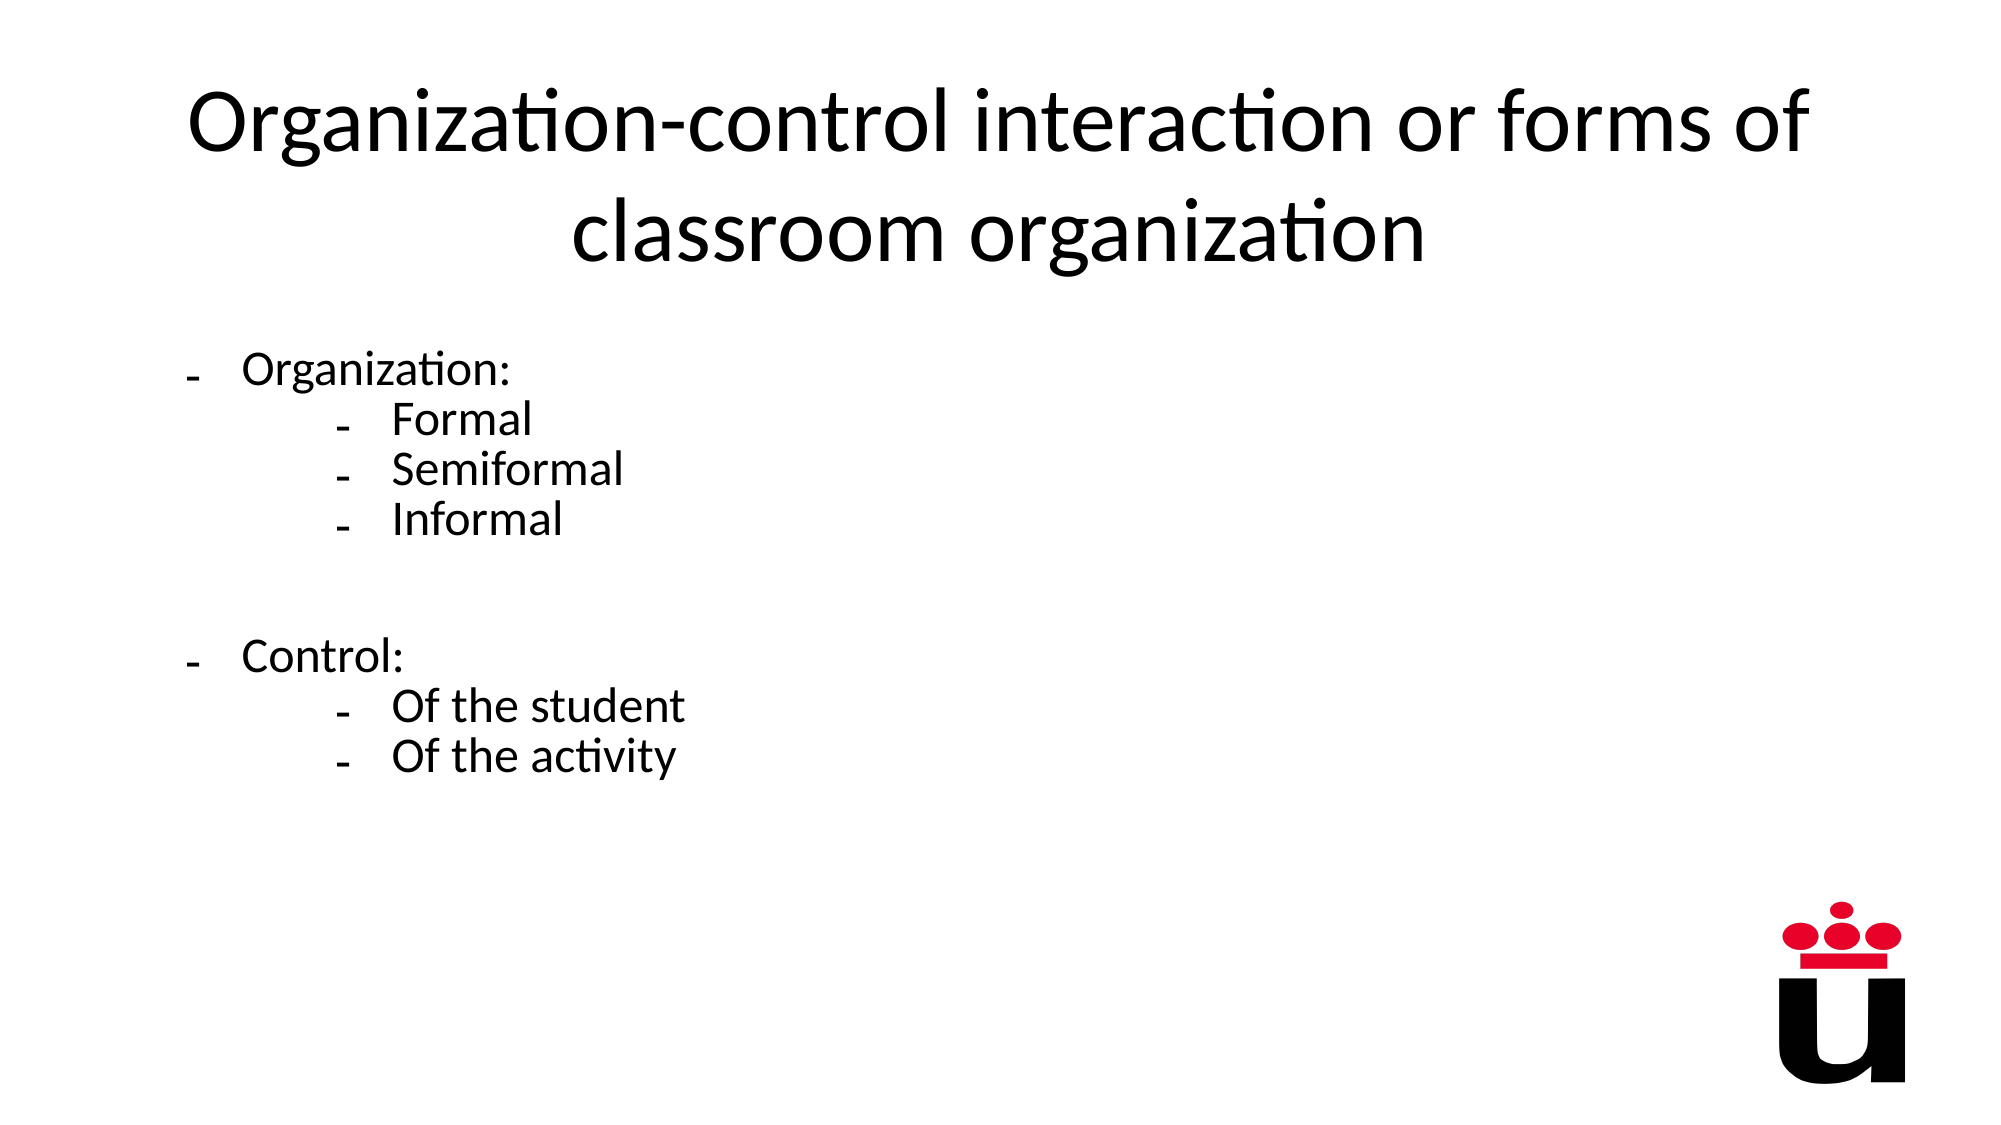

# Organization-control interaction or forms of classroom organization
Organization:
Formal
Semiformal
Informal
Control:
Of the student
Of the activity